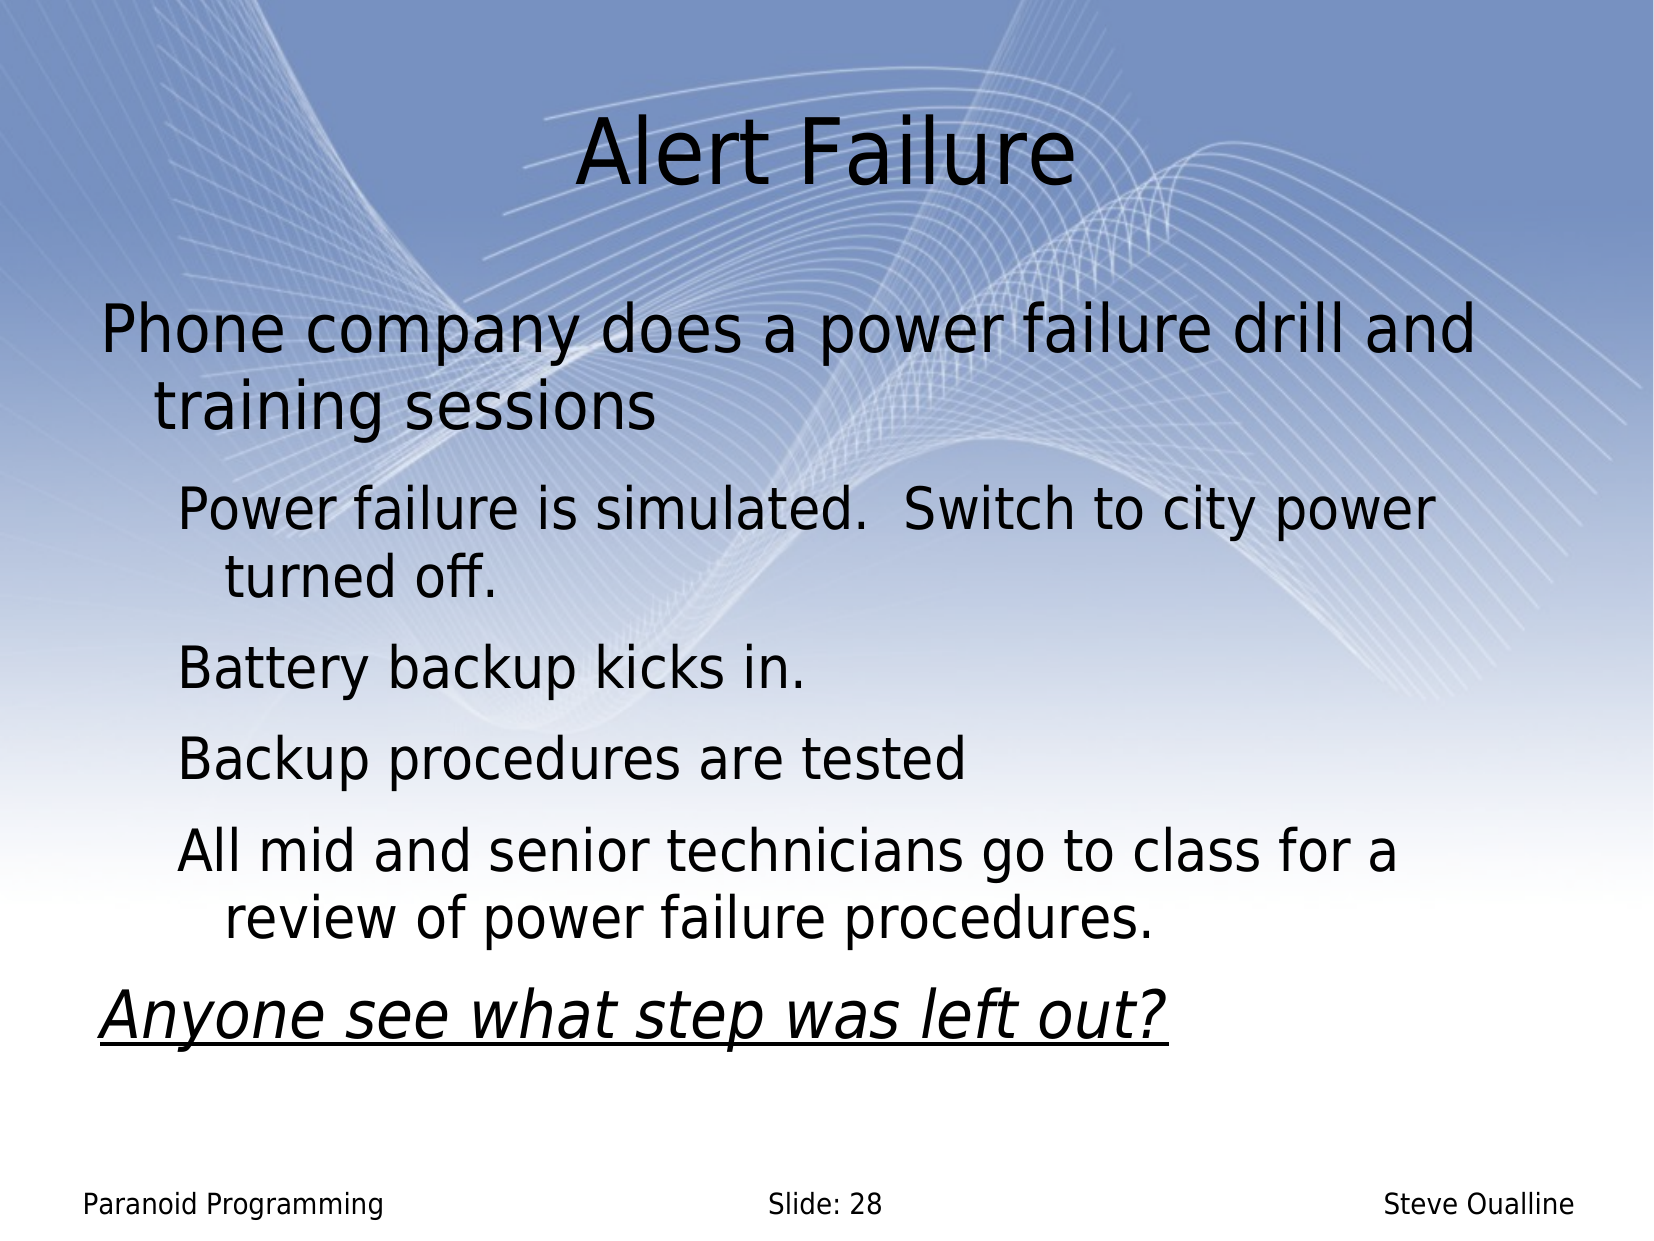

# Alert Failure
Phone company does a power failure drill and training sessions
Power failure is simulated. Switch to city power turned off.
Battery backup kicks in.
Backup procedures are tested
All mid and senior technicians go to class for a review of power failure procedures.
Anyone see what step was left out?
Paranoid Programming
Steve Oualline
28